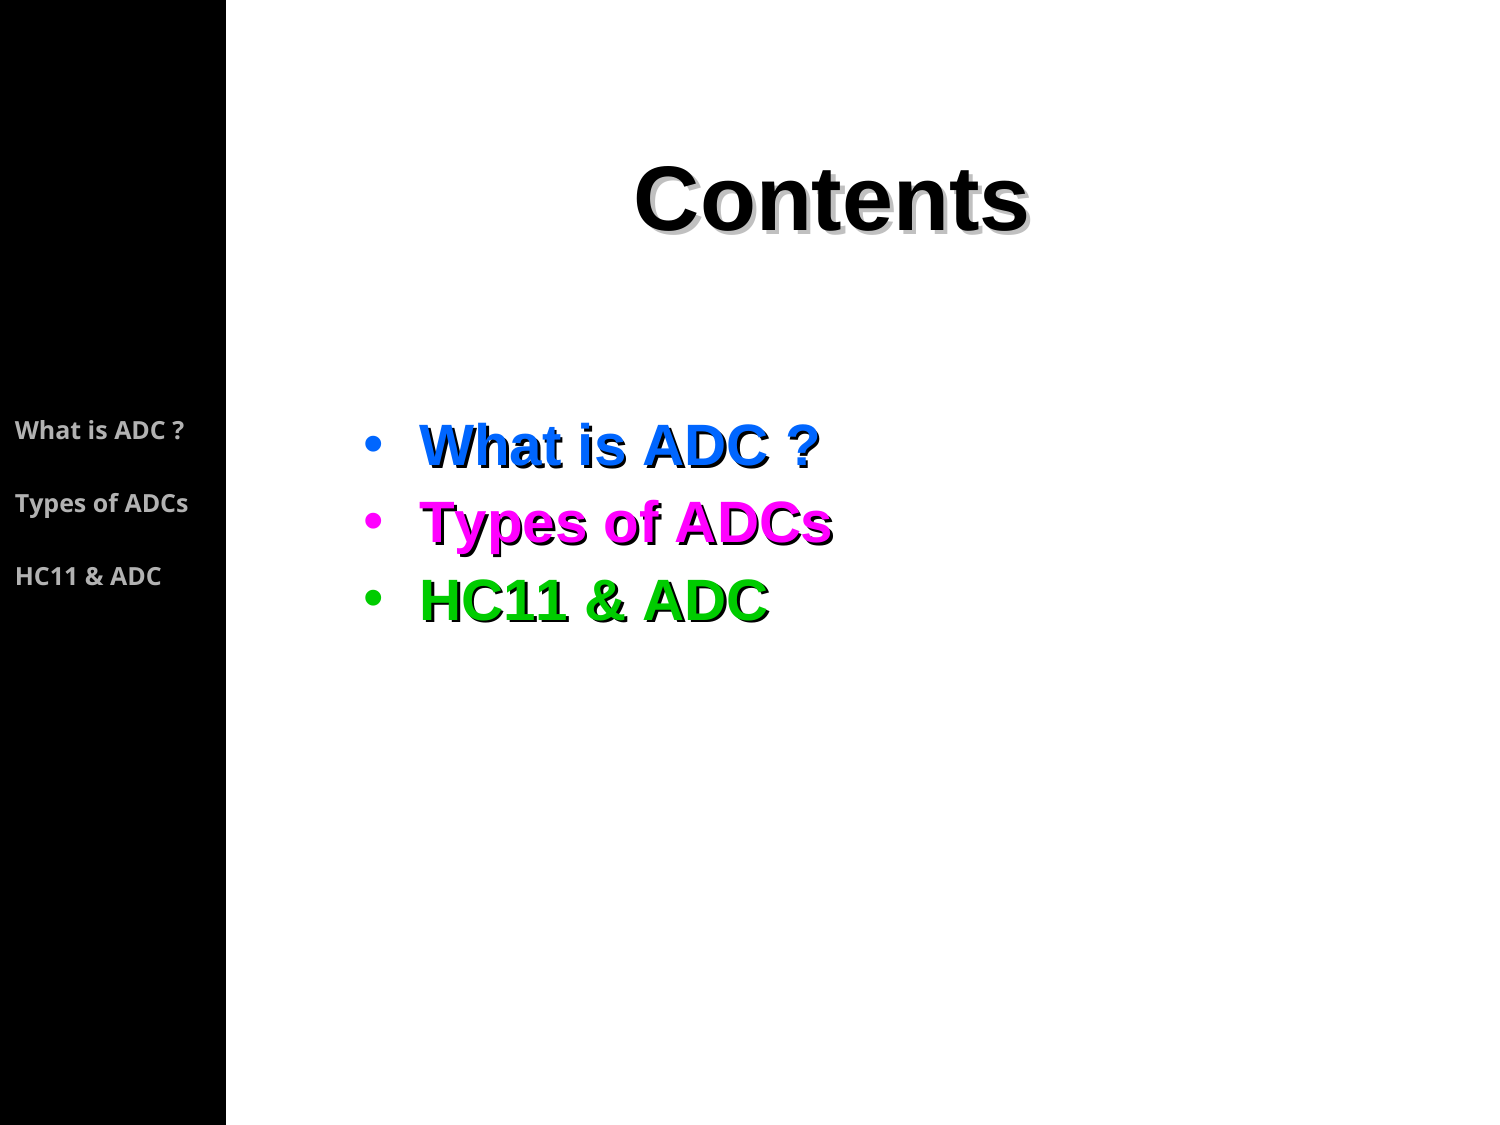

What is ADC ?
Types of ADCs
HC11 & ADC
Contents
What is ADC ?
Types of ADCs
HC11 & ADC